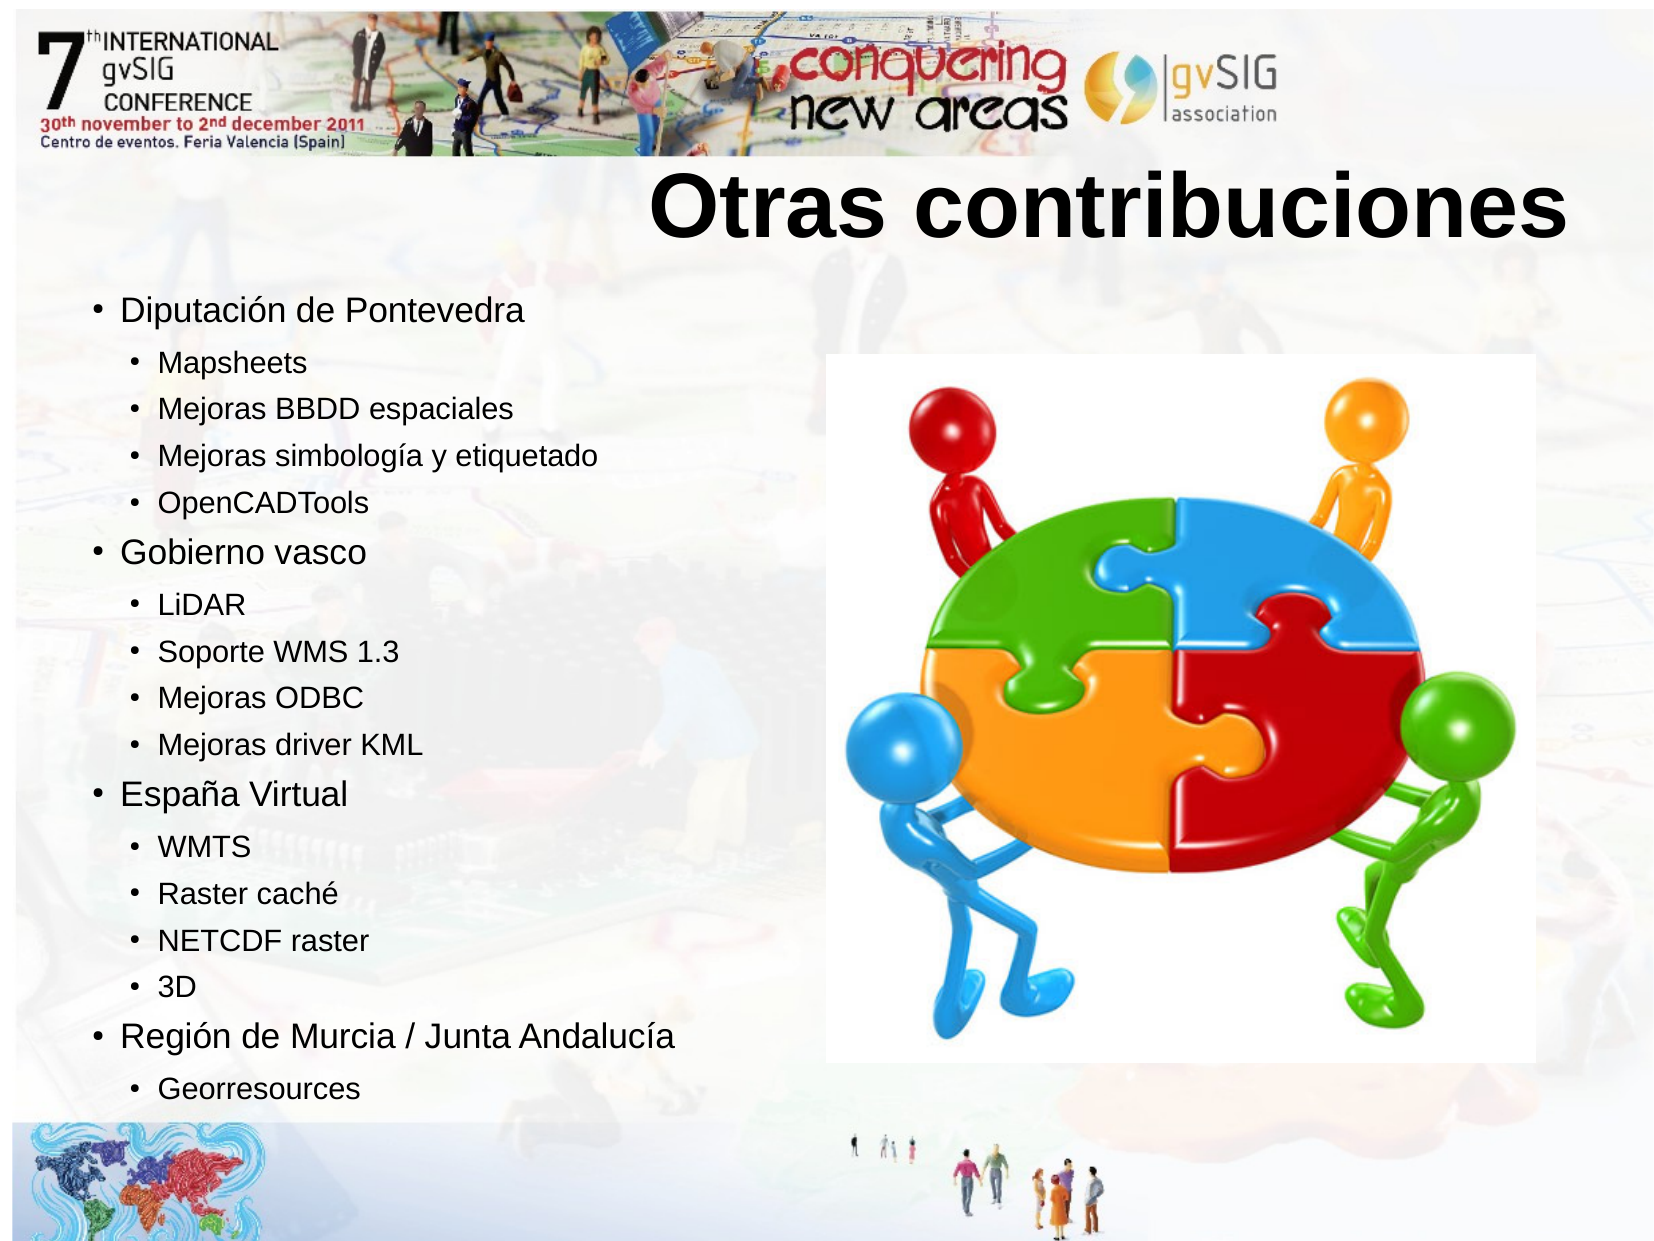

# Otras contribuciones
Diputación de Pontevedra
Mapsheets
Mejoras BBDD espaciales
Mejoras simbología y etiquetado
OpenCADTools
Gobierno vasco
LiDAR
Soporte WMS 1.3
Mejoras ODBC
Mejoras driver KML
España Virtual
WMTS
Raster caché
NETCDF raster
3D
Región de Murcia / Junta Andalucía
Georresources